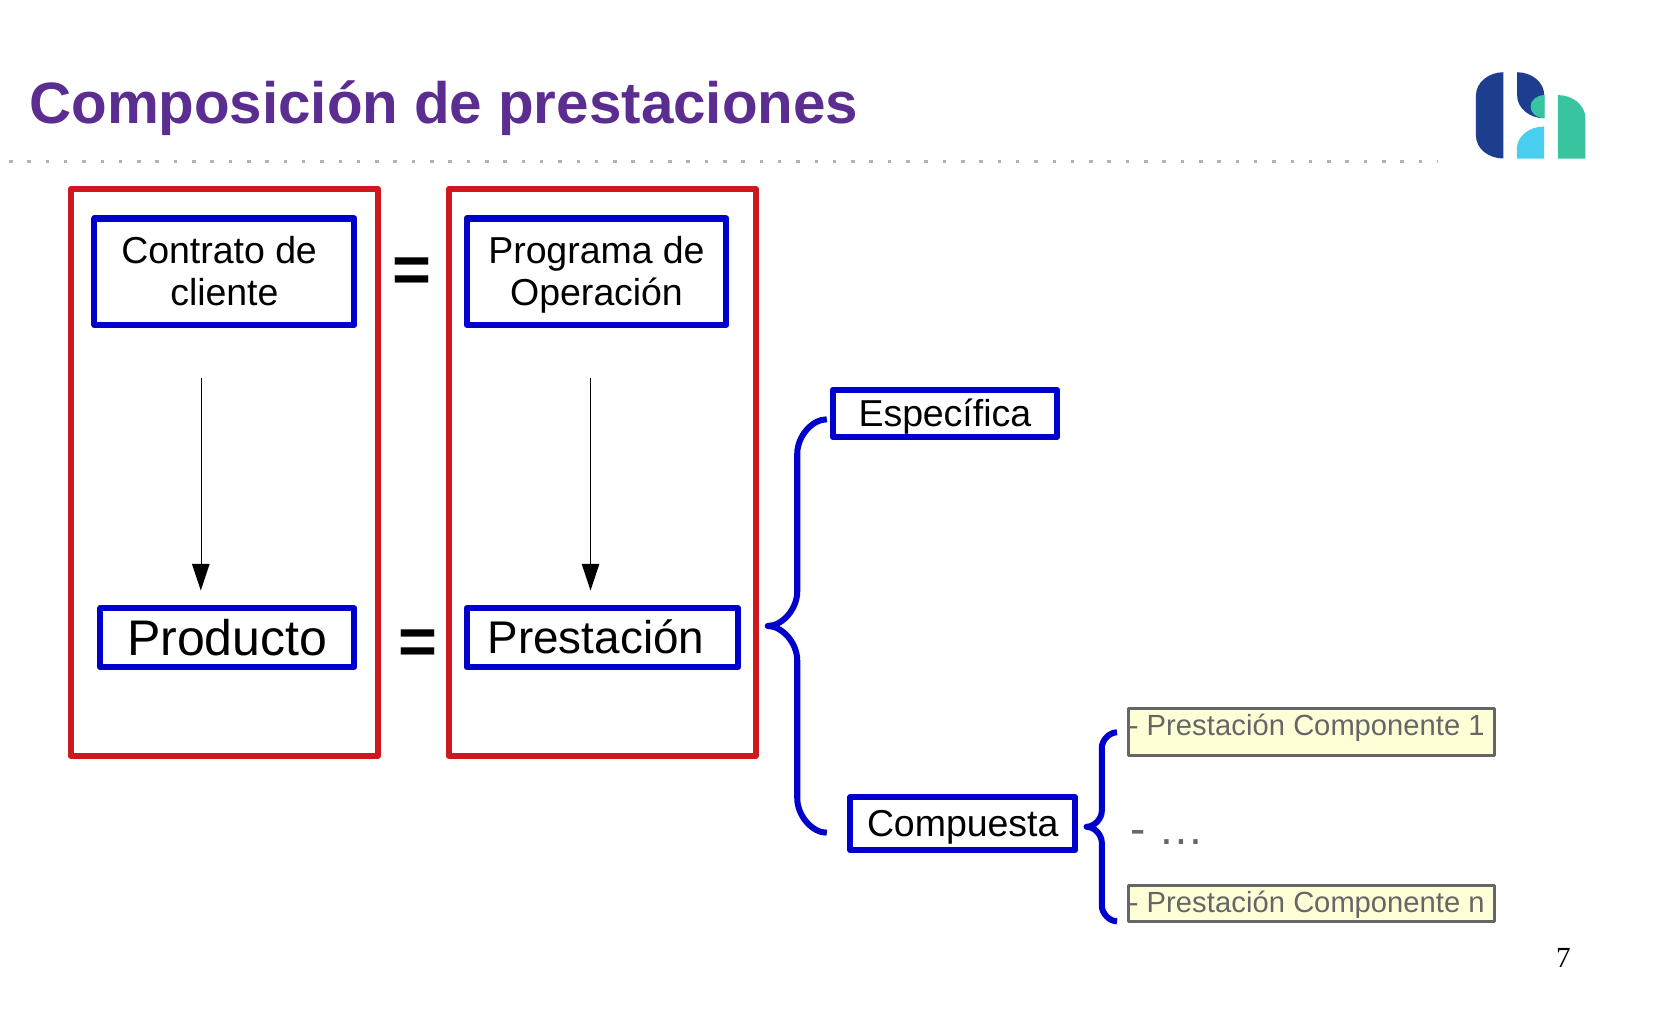

Composición de prestaciones
Contrato de
cliente
Programa de
Operación
=
Específica
=
Producto
Prestación
- Prestación Componente 1
	 - …
Compuesta
- Prestación Componente n
7